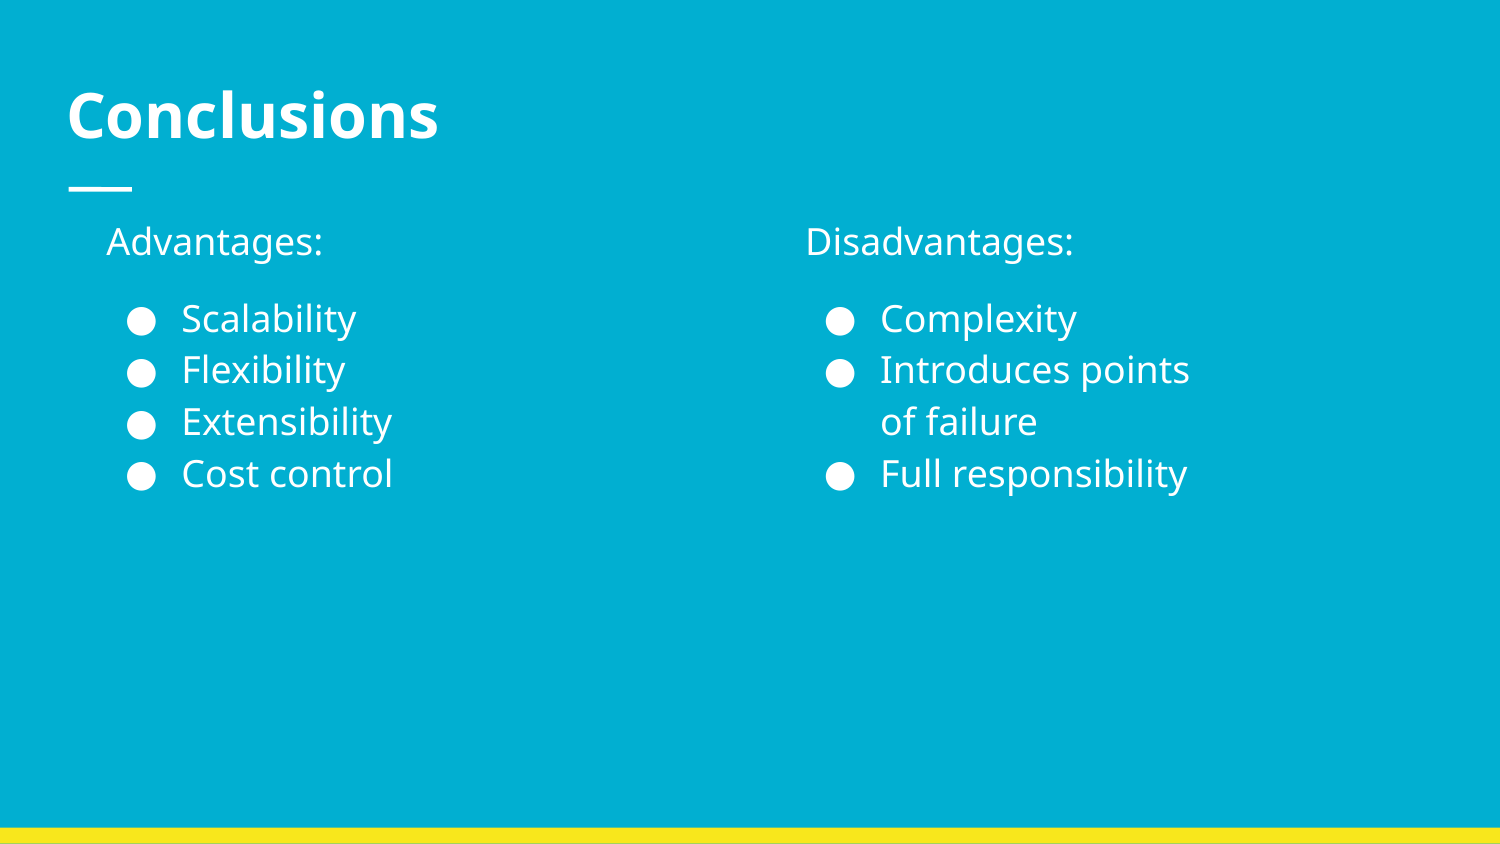

# Conclusions
Advantages:
Scalability
Flexibility
Extensibility
Cost control
Disadvantages:
Complexity
Introduces points of failure
Full responsibility